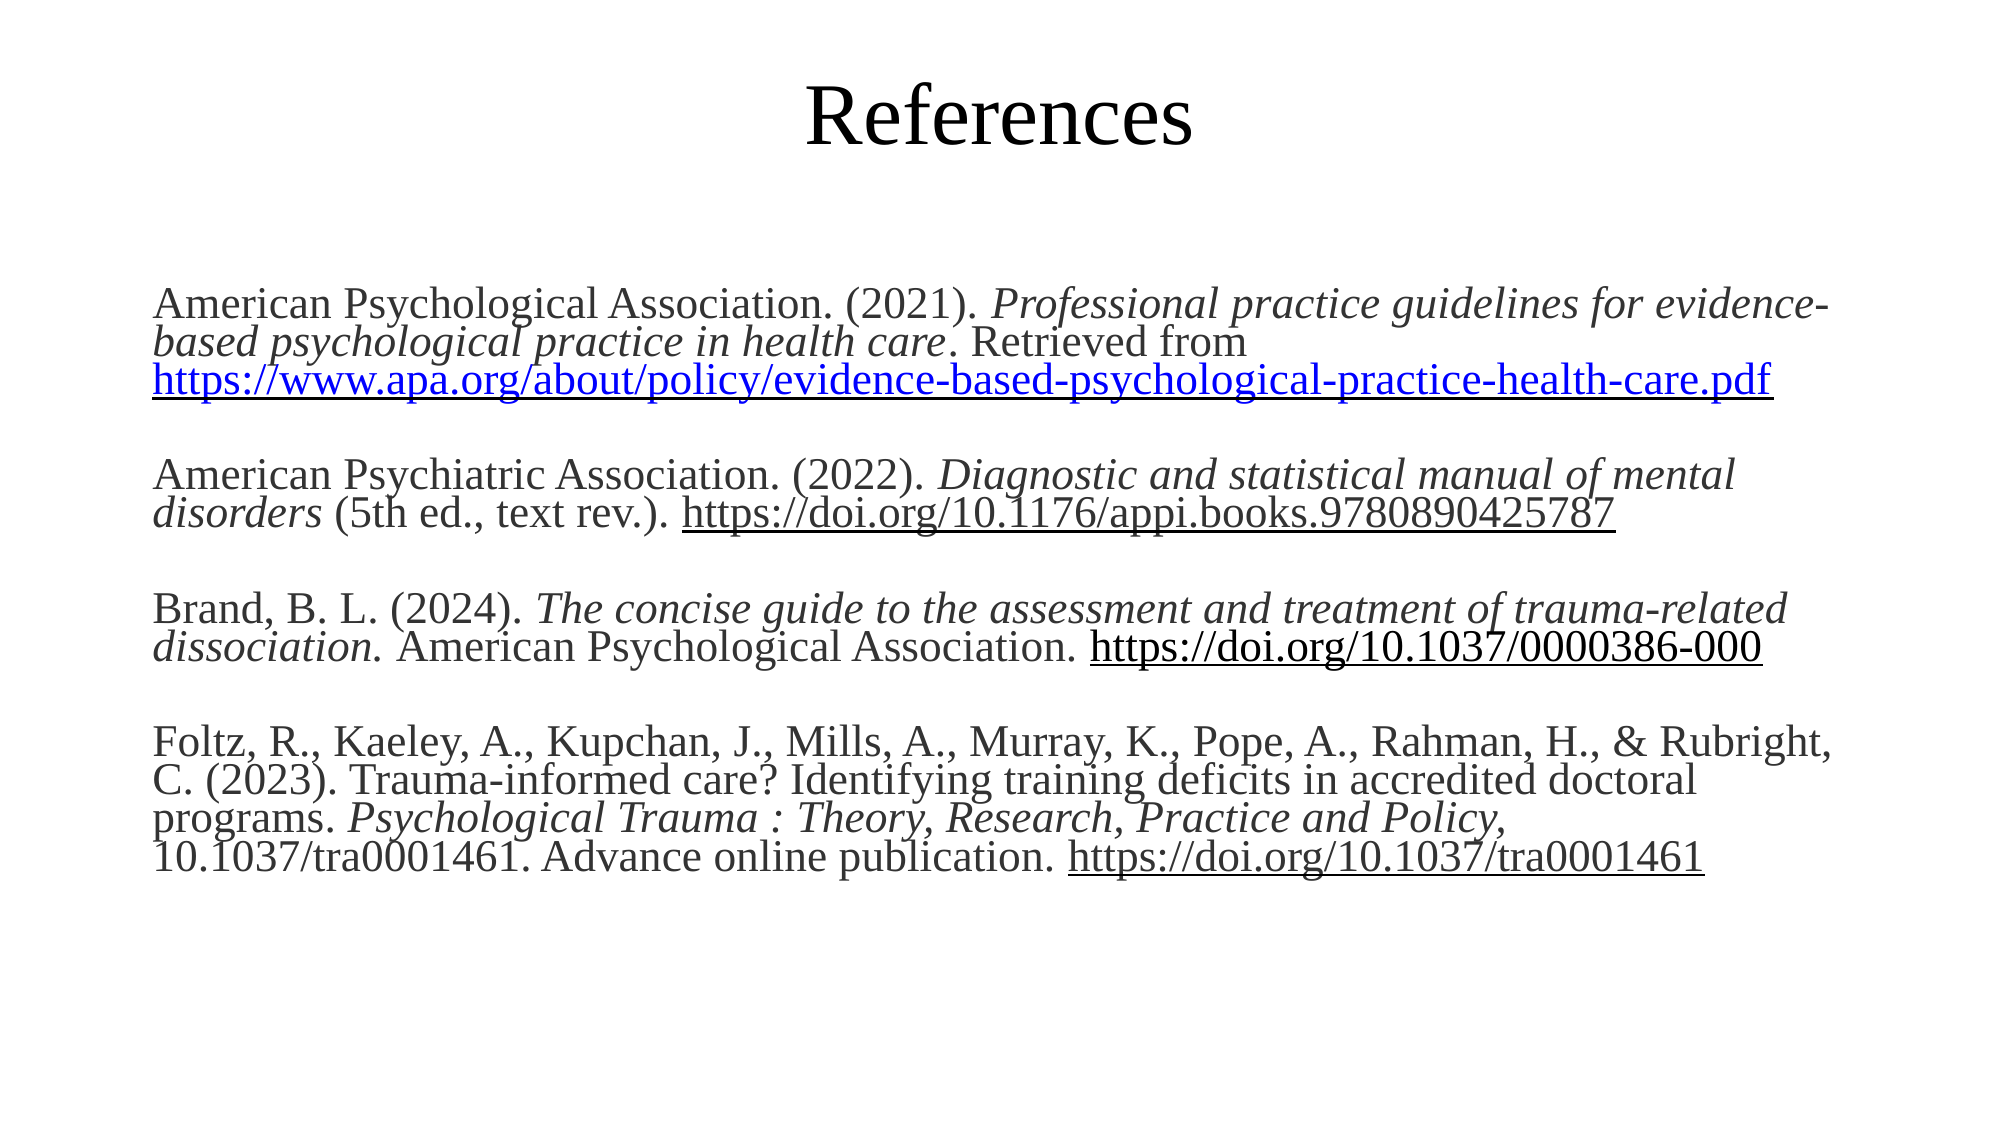

# References
American Psychological Association. (2021). Professional practice guidelines for evidence-based psychological practice in health care. Retrieved from https://www.apa.org/about/policy/evidence-based-psychological-practice-health-care.pdf
American Psychiatric Association. (2022). Diagnostic and statistical manual of mental disorders (5th ed., text rev.). https://doi.org/10.1176/appi.books.9780890425787
Brand, B. L. (2024). The concise guide to the assessment and treatment of trauma-related dissociation. American Psychological Association. https://doi.org/10.1037/0000386-000
Foltz, R., Kaeley, A., Kupchan, J., Mills, A., Murray, K., Pope, A., Rahman, H., & Rubright, C. (2023). Trauma-informed care? Identifying training deficits in accredited doctoral programs. Psychological Trauma : Theory, Research, Practice and Policy, 10.1037/tra0001461. Advance online publication. https://doi.org/10.1037/tra0001461